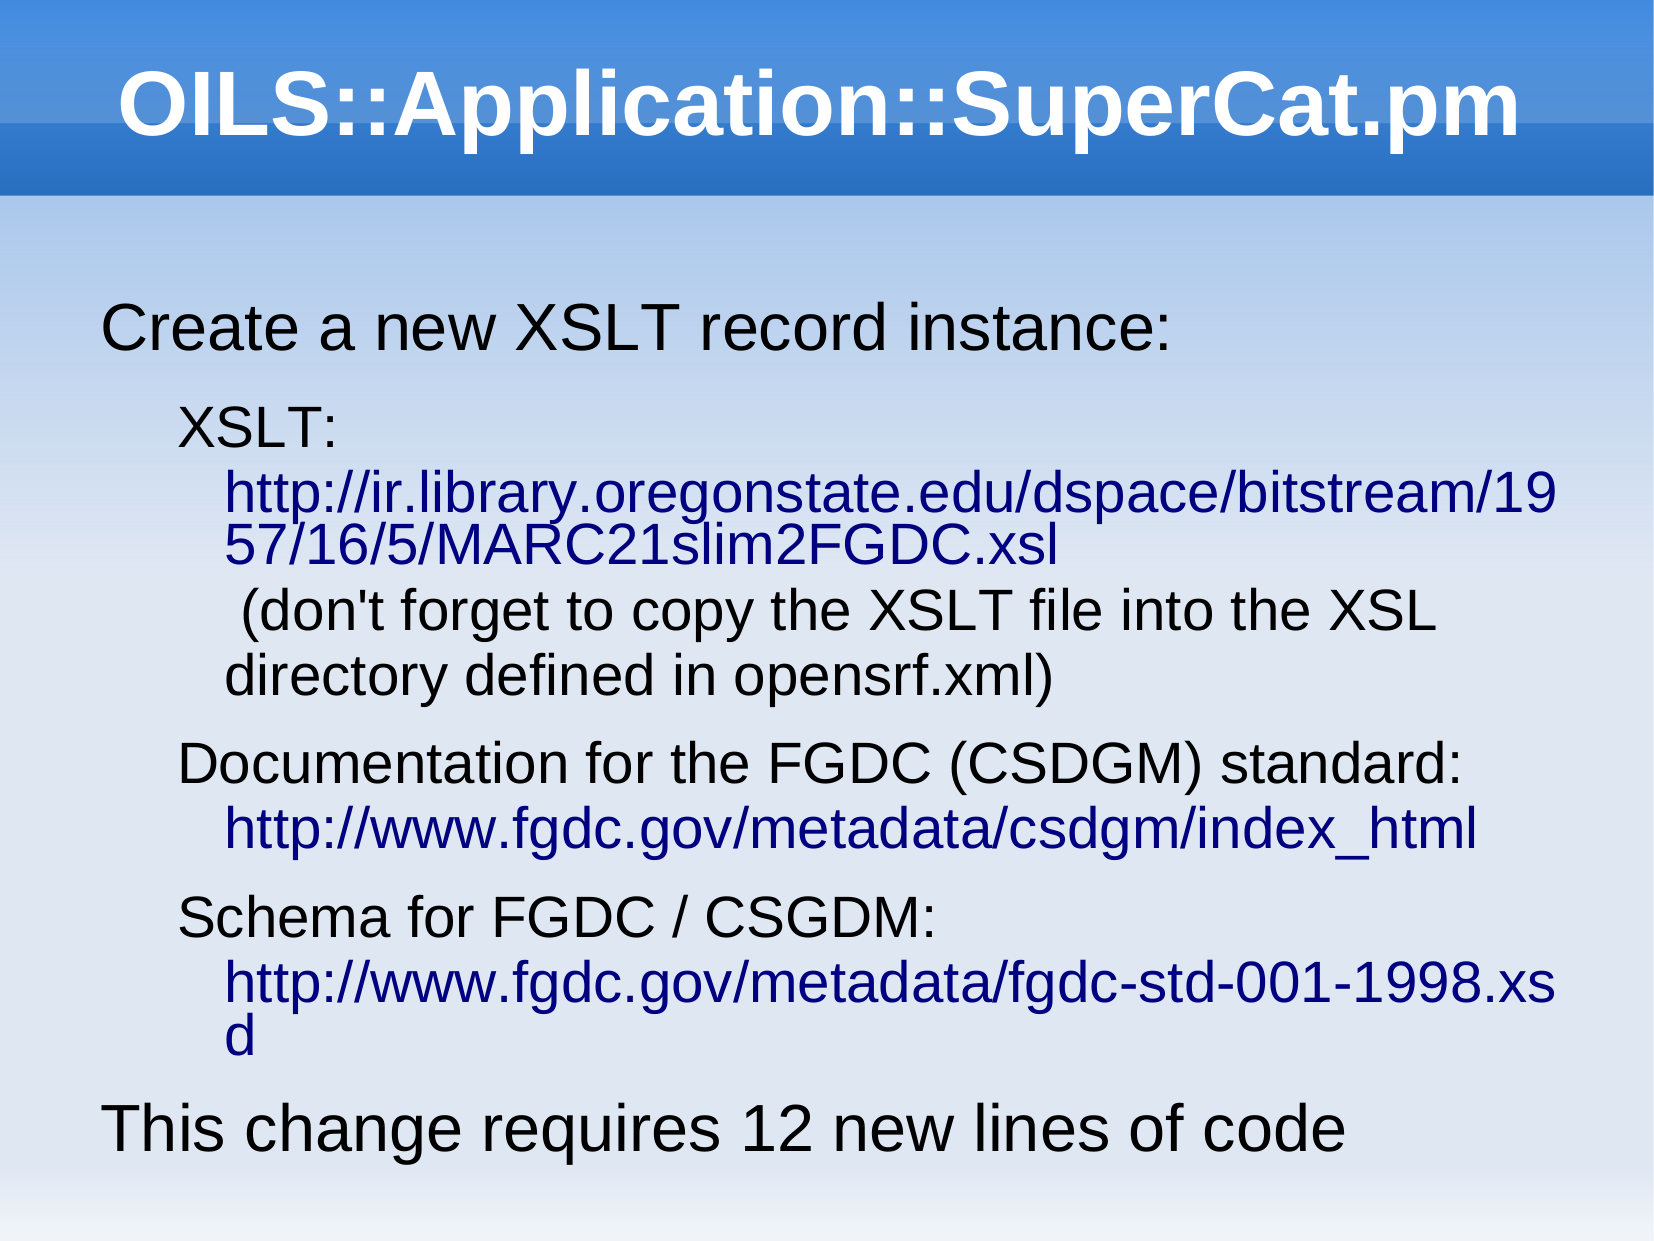

# OILS::Application::SuperCat.pm
Create a new XSLT record instance:
XSLT: http://ir.library.oregonstate.edu/dspace/bitstream/1957/16/5/MARC21slim2FGDC.xsl (don't forget to copy the XSLT file into the XSL directory defined in opensrf.xml)
Documentation for the FGDC (CSDGM) standard: http://www.fgdc.gov/metadata/csdgm/index_html
Schema for FGDC / CSGDM: http://www.fgdc.gov/metadata/fgdc-std-001-1998.xsd
This change requires 12 new lines of code